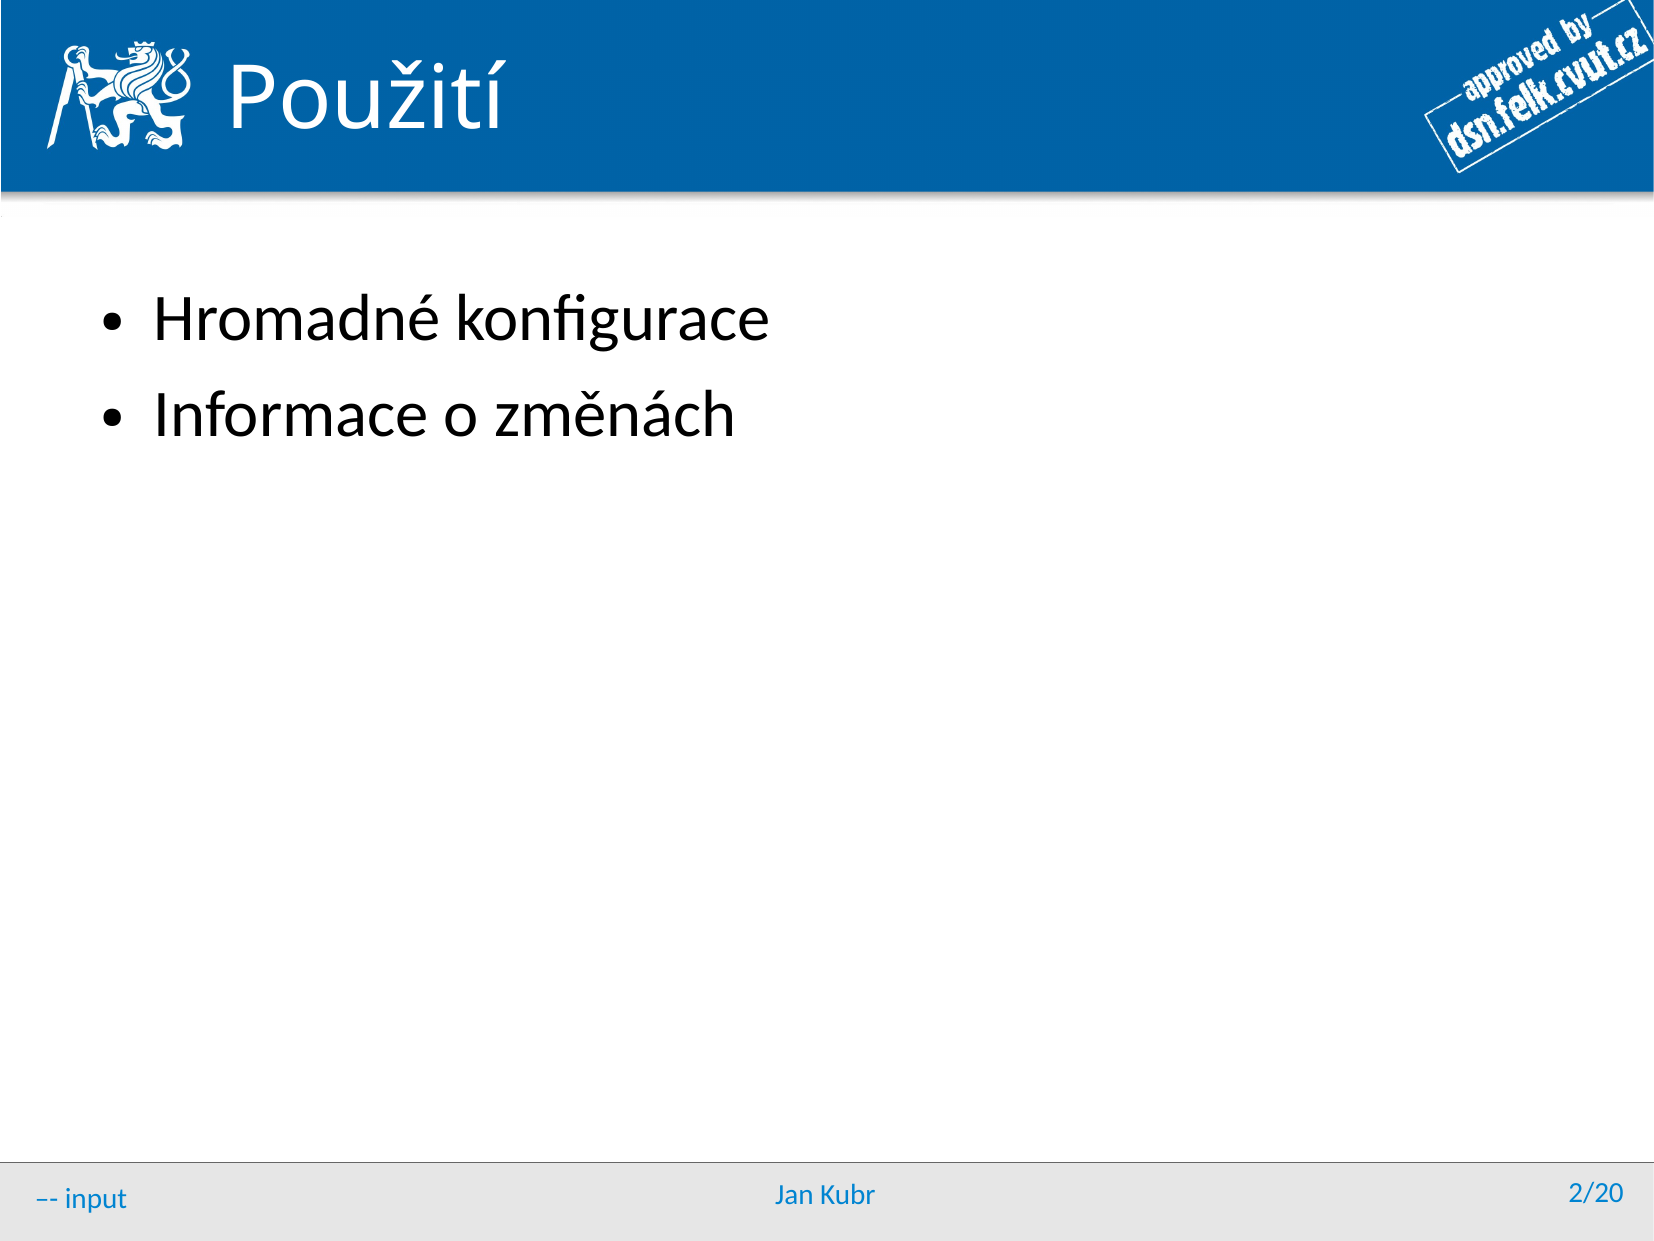

# Použití
Hromadné konfigurace
Informace o změnách
2
Jan Kubr
02/2006